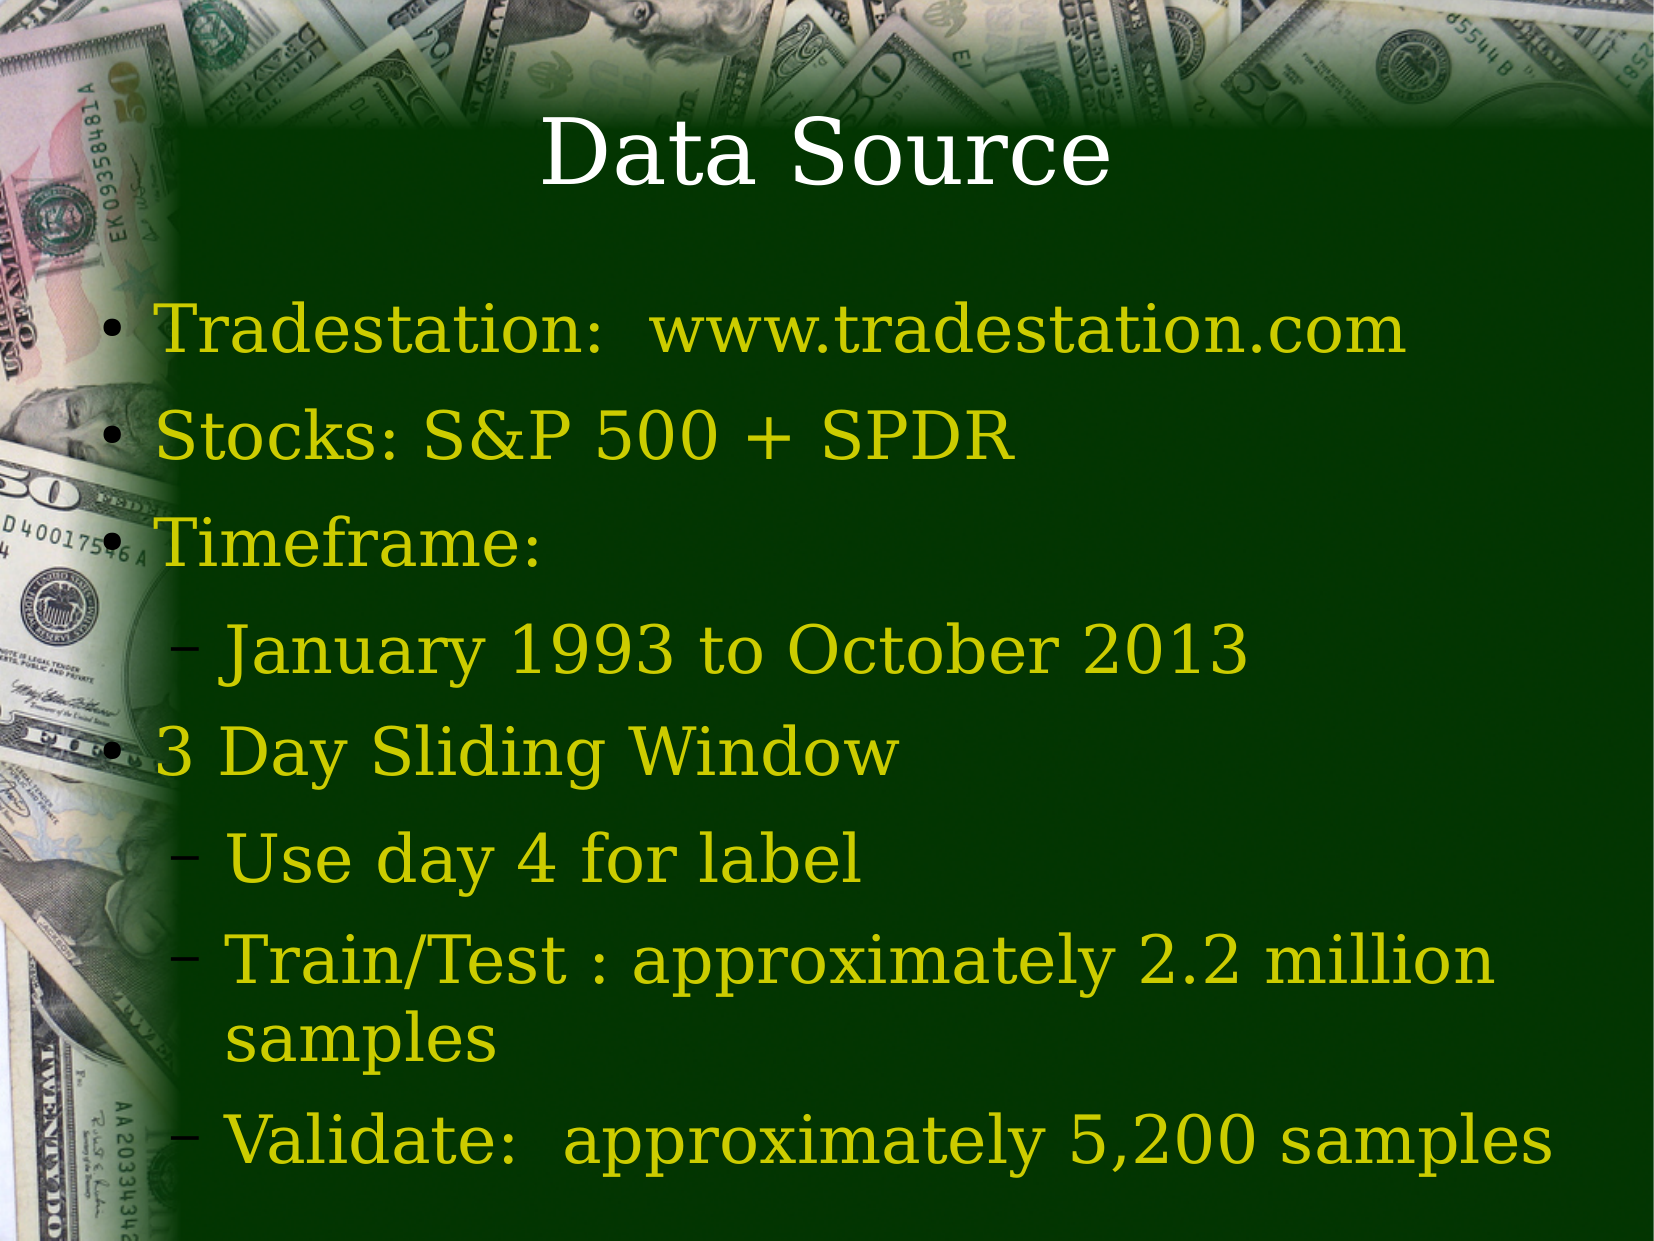

# Data Source
Tradestation: www.tradestation.com
Stocks: S&P 500 + SPDR
Timeframe:
January 1993 to October 2013
3 Day Sliding Window
Use day 4 for label
Train/Test : approximately 2.2 million samples
Validate: approximately 5,200 samples